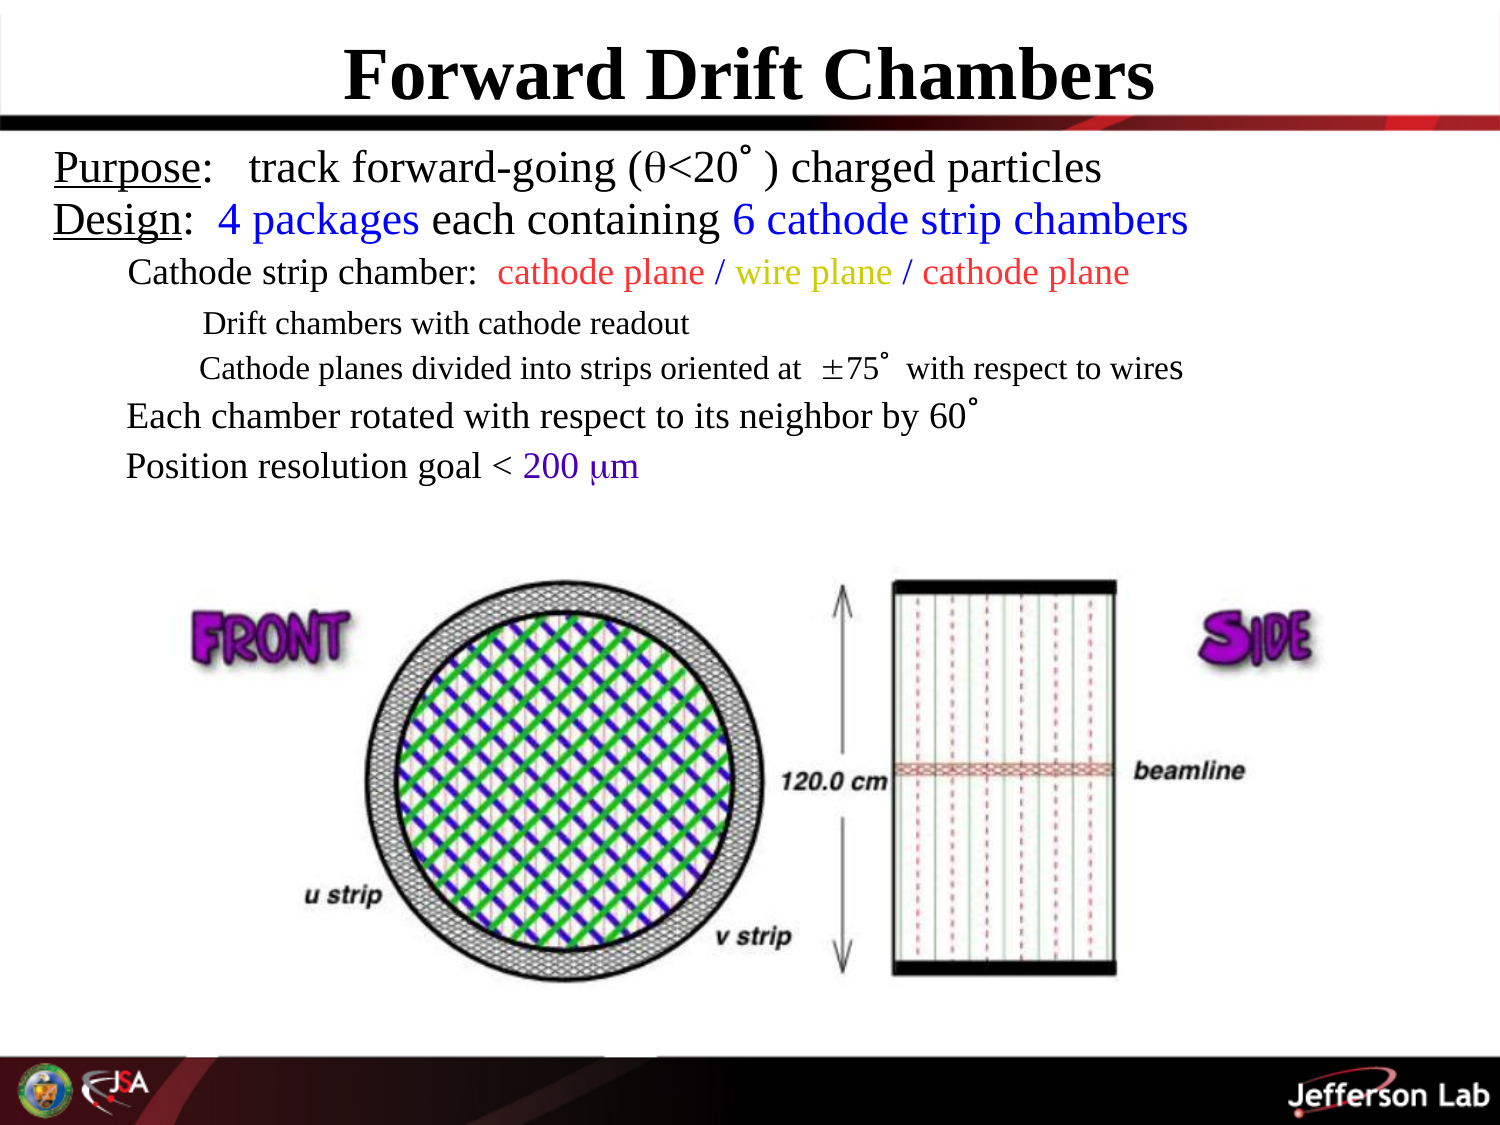

# Forward Drift Chambers
 Purpose: track forward-going (<20˚ ) charged particles
 Design: 4 packages each containing 6 cathode strip chambers
 Cathode strip chamber: cathode plane / wire plane / cathode plane
 Drift chambers with cathode readout
 Cathode planes divided into strips oriented at 75˚ with respect to wires
 Each chamber rotated with respect to its neighbor by 60˚
 Position resolution goal < 200 m